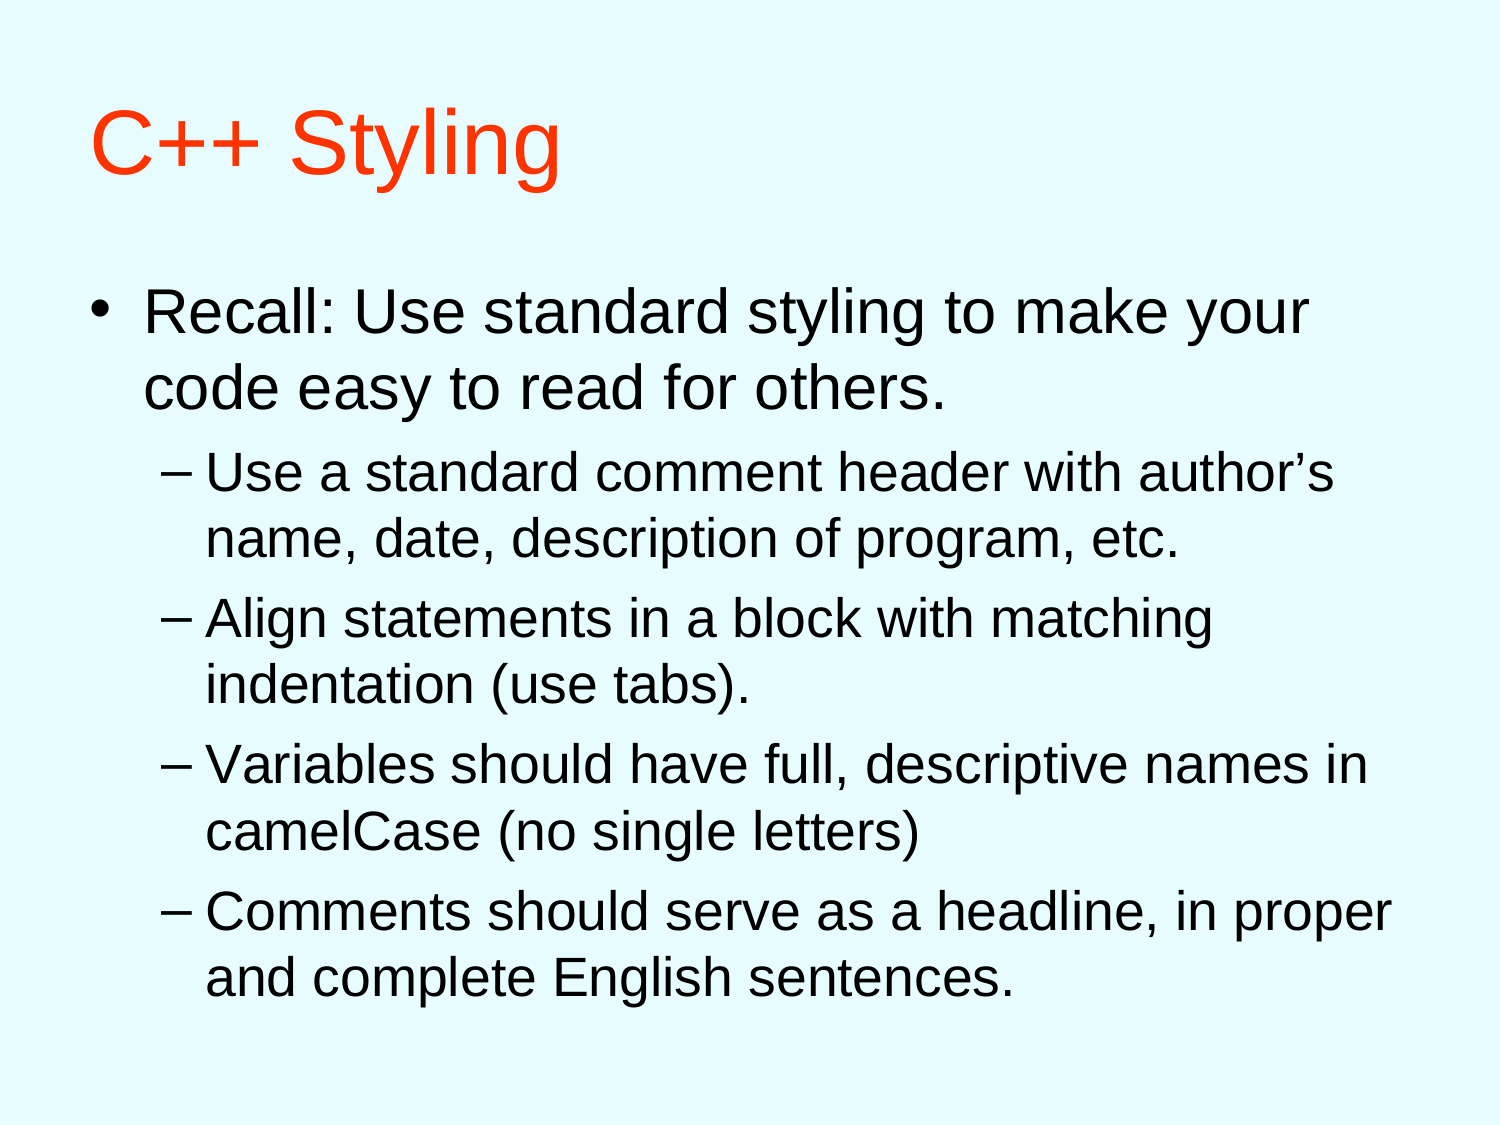

# C++ Styling
Recall: Use standard styling to make your code easy to read for others.
Use a standard comment header with author’s name, date, description of program, etc.
Align statements in a block with matching indentation (use tabs).
Variables should have full, descriptive names in camelCase (no single letters)
Comments should serve as a headline, in proper and complete English sentences.